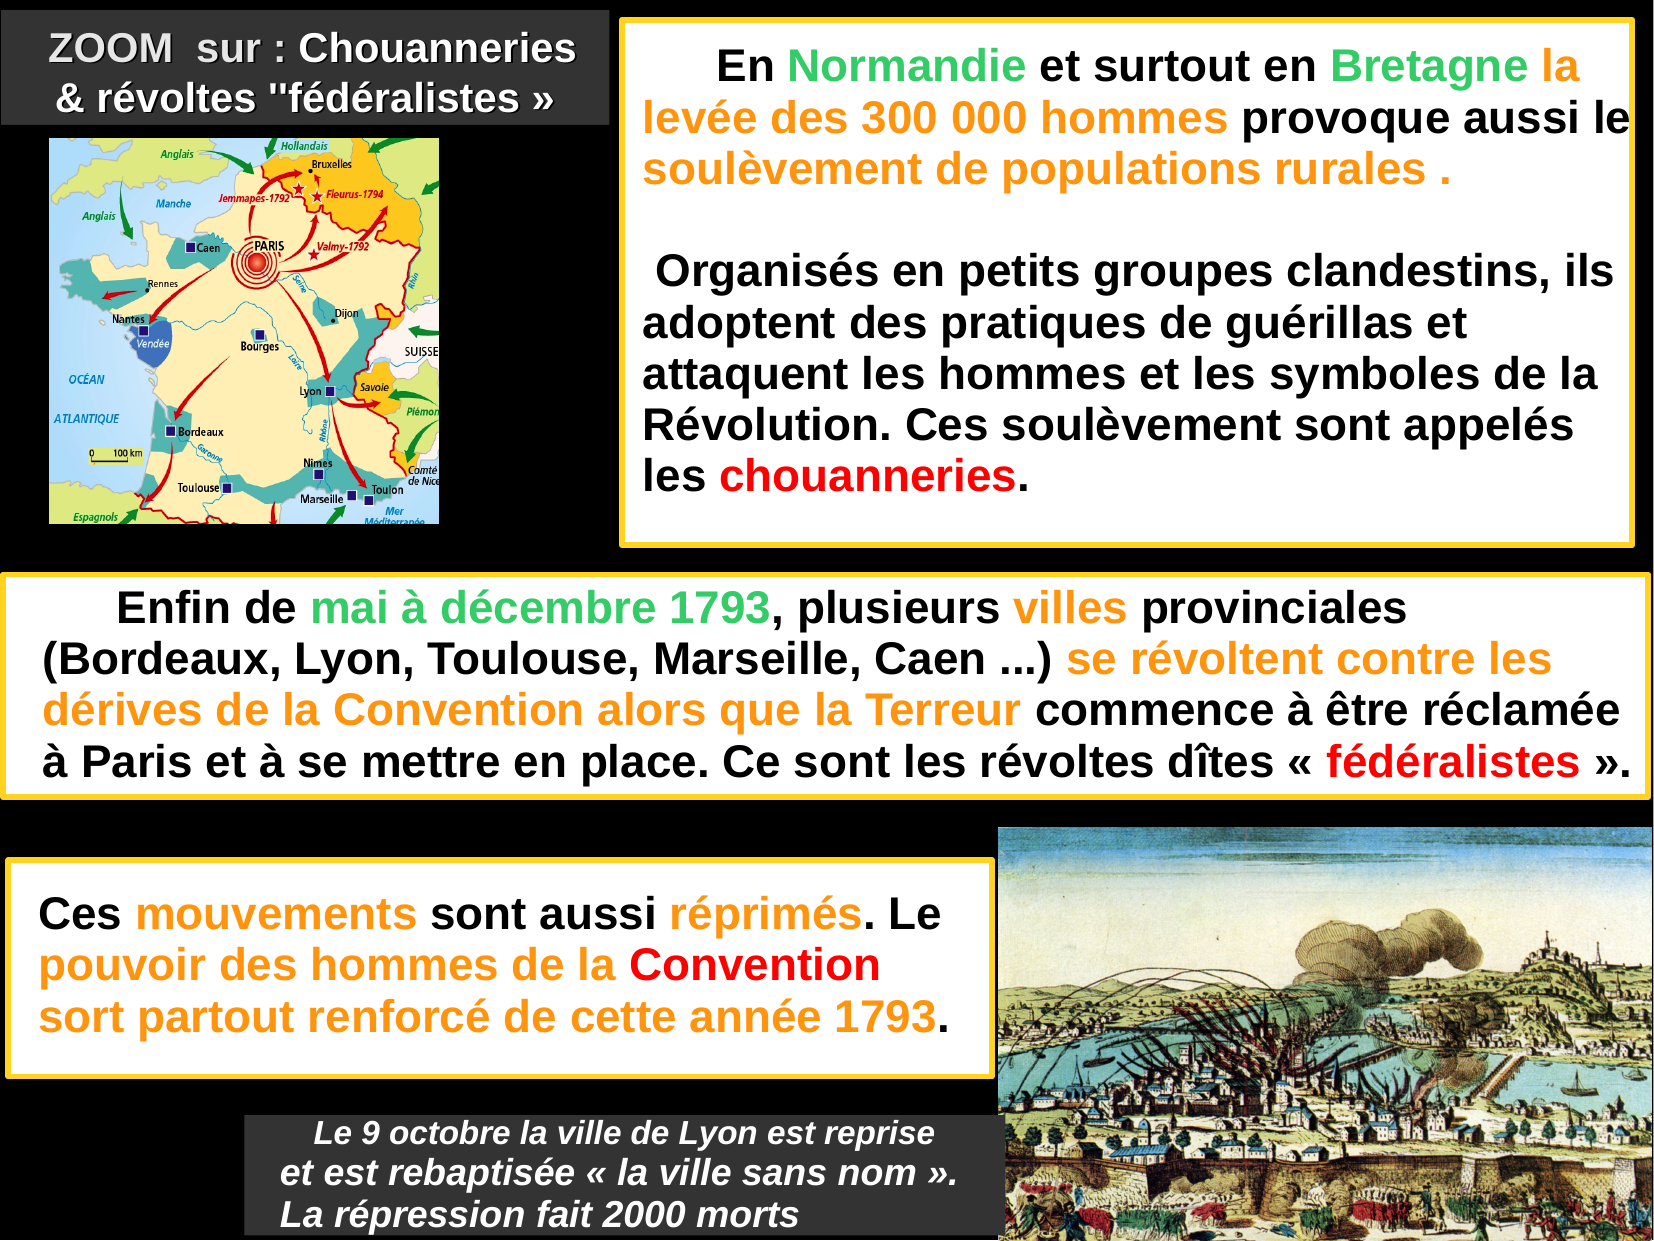

ZOOM sur : Chouanneries & révoltes ''fédéralistes »
	En Normandie et surtout en Bretagne la levée des 300 000 hommes provoque aussi le soulèvement de populations rurales .
 Organisés en petits groupes clandestins, ils adoptent des pratiques de guérillas et attaquent les hommes et les symboles de la Révolution. Ces soulèvement sont appelés les chouanneries.
	Enfin de mai à décembre 1793, plusieurs villes provinciales (Bordeaux, Lyon, Toulouse, Marseille, Caen ...) se révoltent contre les dérives de la Convention alors que la Terreur commence à être réclamée à Paris et à se mettre en place. Ce sont les révoltes dîtes « fédéralistes ».
Ces mouvements sont aussi réprimés. Le pouvoir des hommes de la Convention sort partout renforcé de cette année 1793.
 Le 9 octobre la ville de Lyon est reprise
et est rebaptisée « la ville sans nom ».
La répression fait 2000 morts